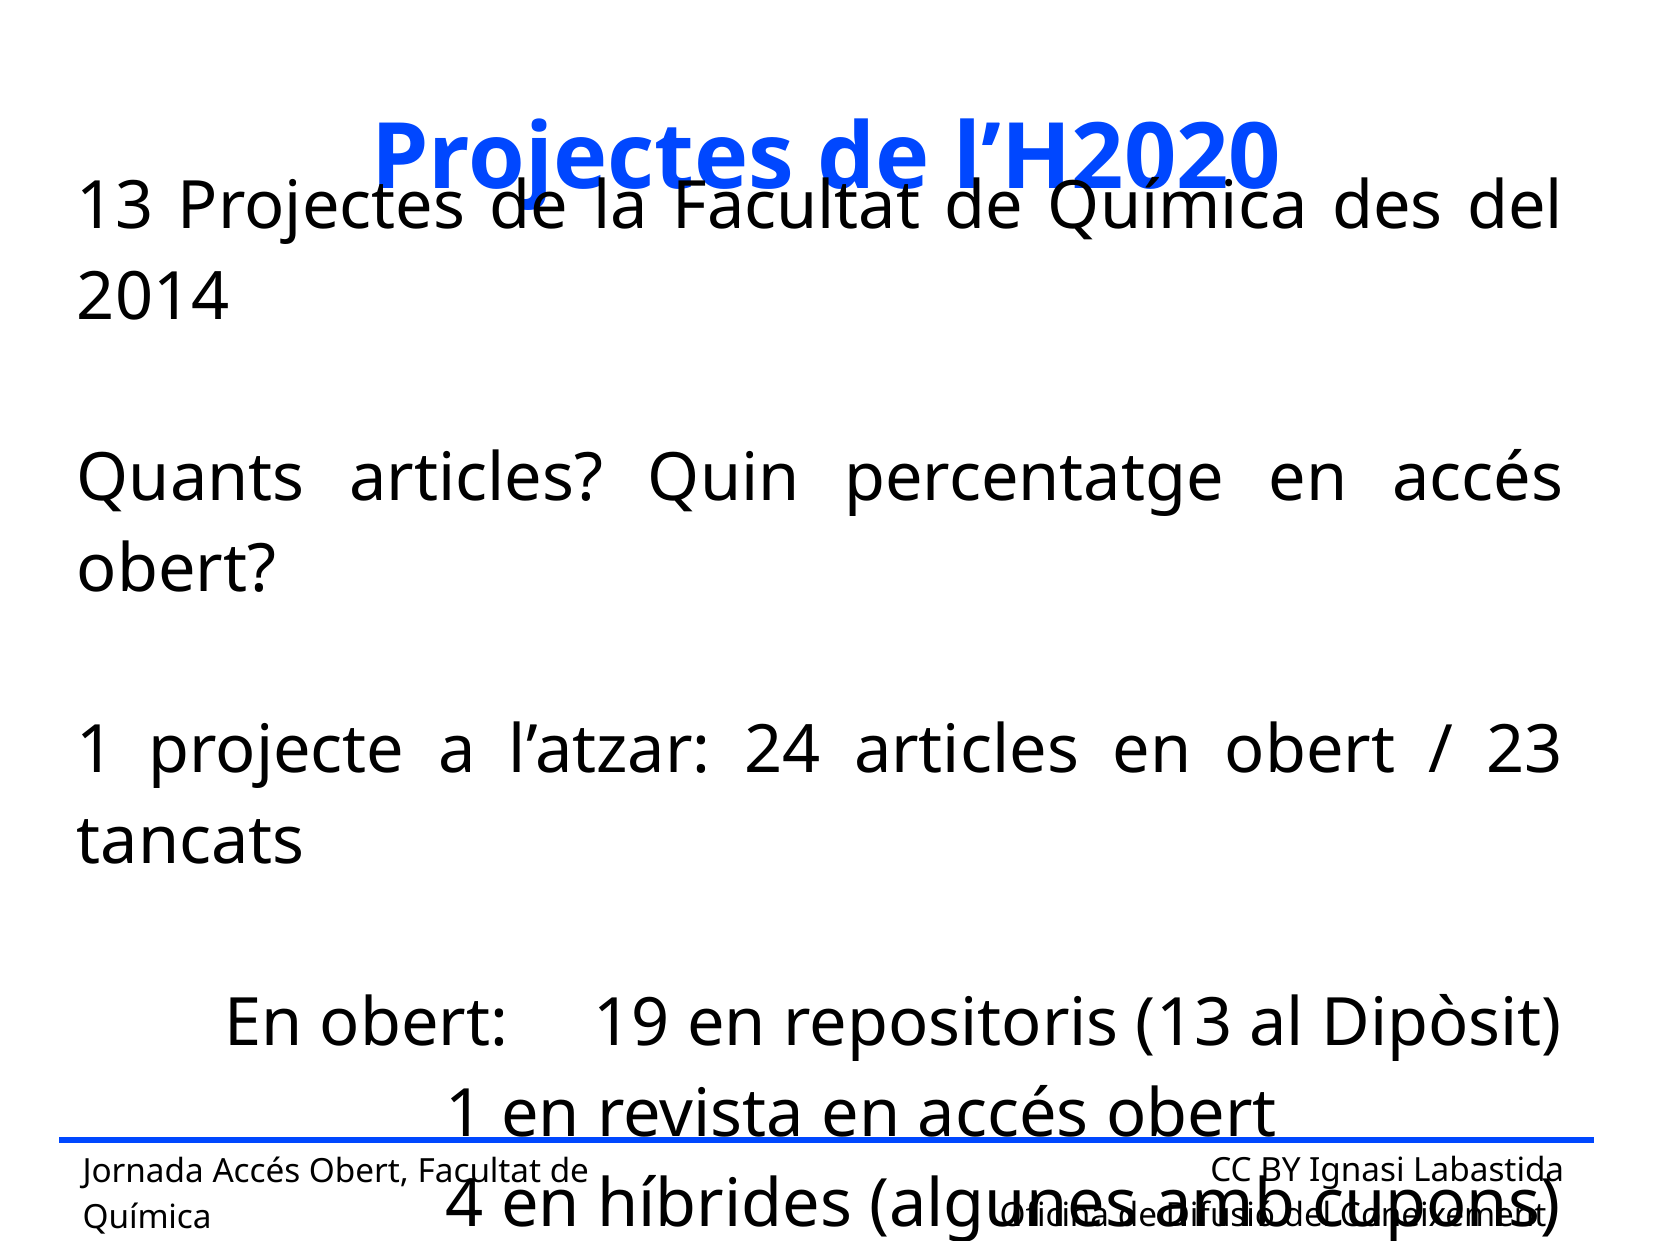

# Projectes de l’H2020
13 Projectes de la Facultat de Química des del 2014
Quants articles? Quin percentatge en accés obert?
1 projecte a l’atzar: 24 articles en obert / 23 tancats
		En obert: 	19 en repositoris (13 al Dipòsit)
					1 en revista en accés obert
					4 en híbrides (algunes amb cupons)